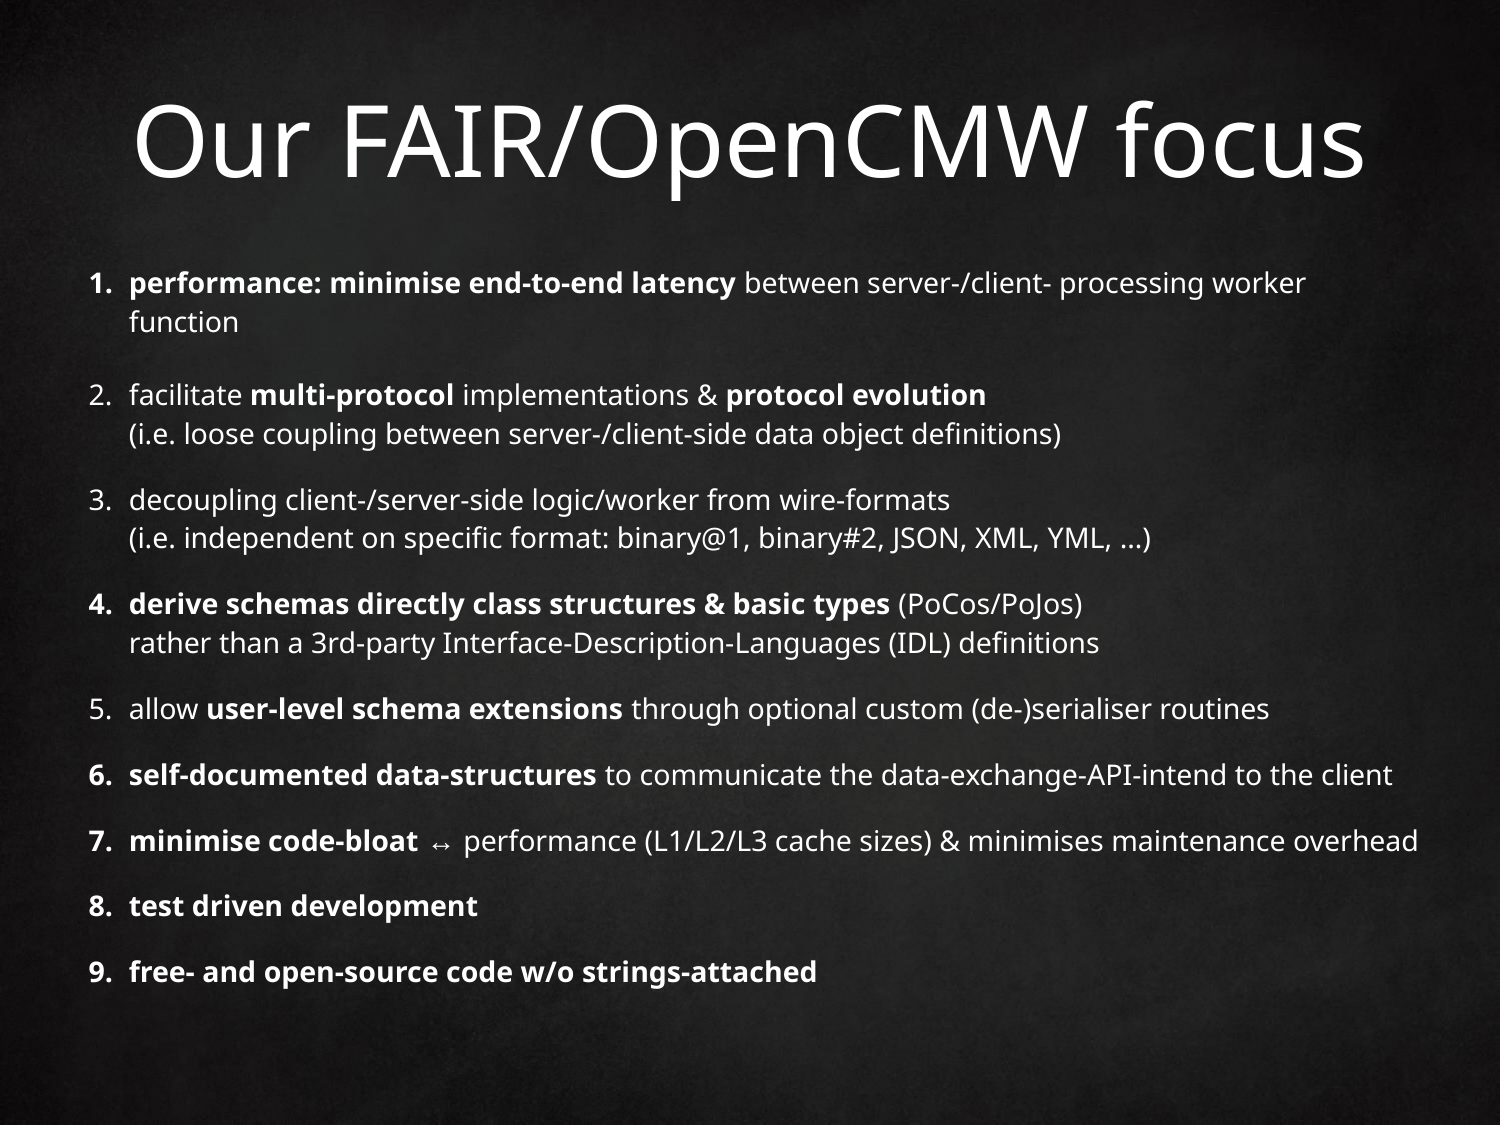

# Our FAIR/OpenCMW focus
performance: minimise end-to-end latency between server-/client- processing worker function
facilitate multi-protocol implementations & protocol evolution
(i.e. loose coupling between server-/client-side data object definitions)
decoupling client-/server-side logic/worker from wire-formats
(i.e. independent on specific format: binary@1, binary#2, JSON, XML, YML, …)
derive schemas directly class structures & basic types (PoCos/PoJos)
rather than a 3rd-party Interface-Description-Languages (IDL) definitions
allow user-level schema extensions through optional custom (de-)serialiser routines
self-documented data-structures to communicate the data-exchange-API-intend to the client
minimise code-bloat ↔ performance (L1/L2/L3 cache sizes) & minimises maintenance overhead
test driven development
free- and open-source code w/o strings-attached